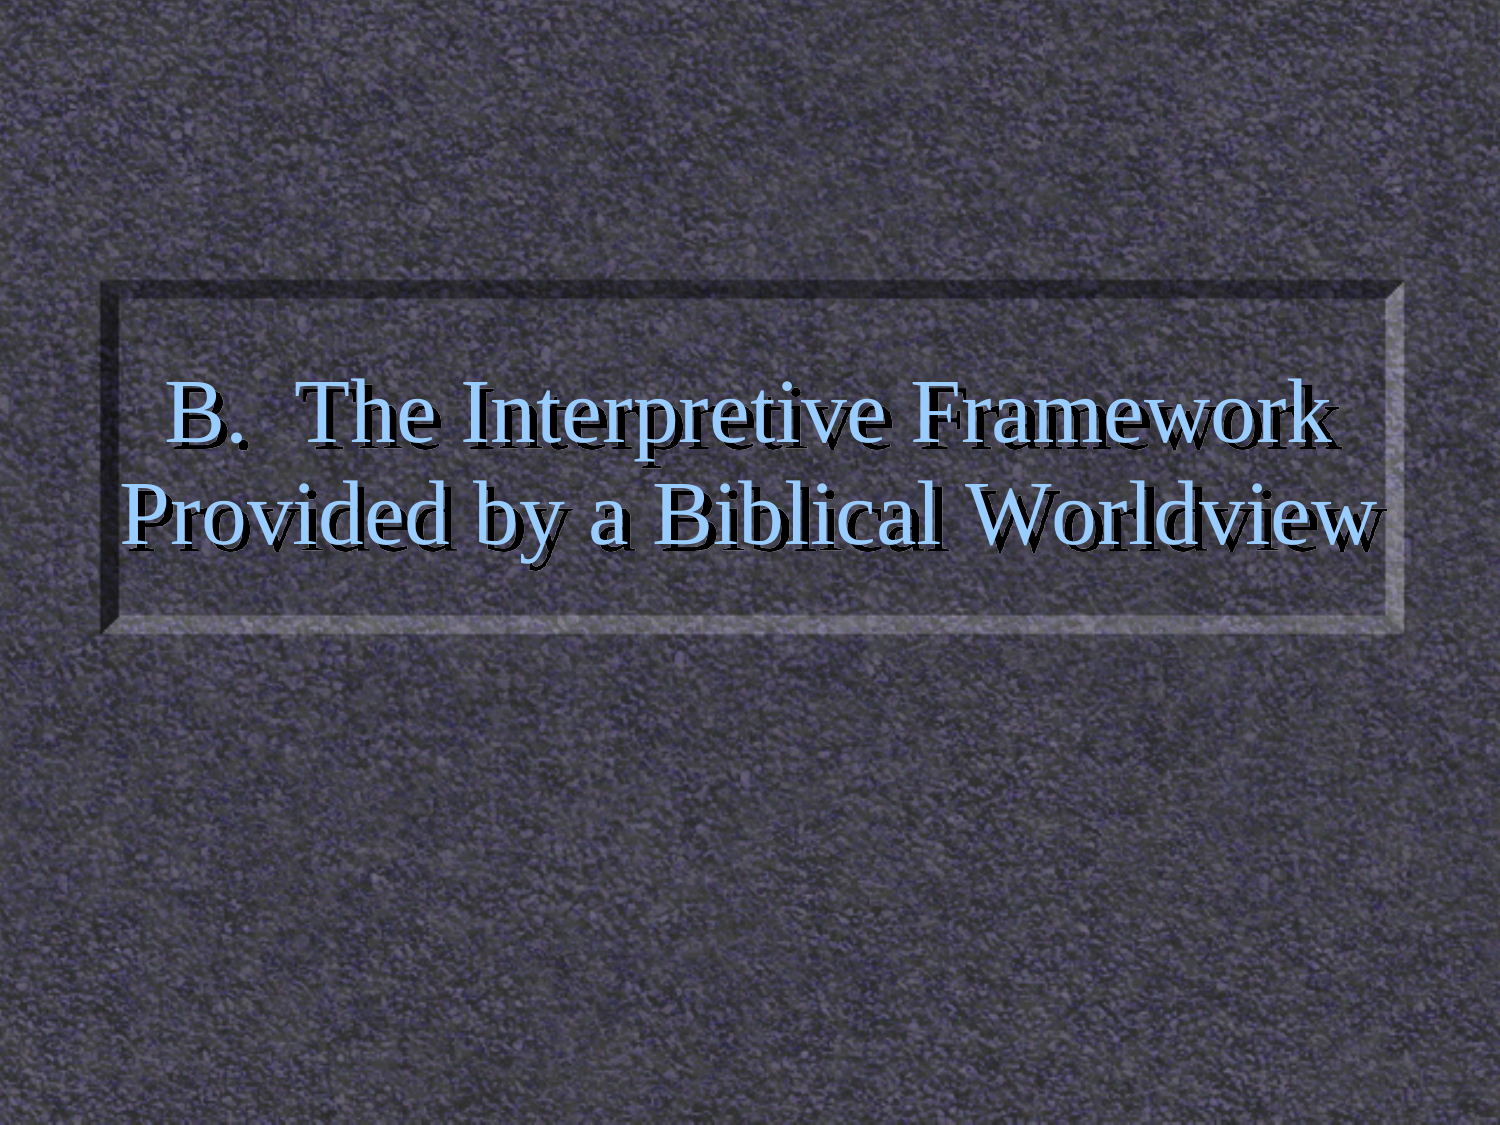

# B. The Interpretive Framework Provided by a Biblical Worldview